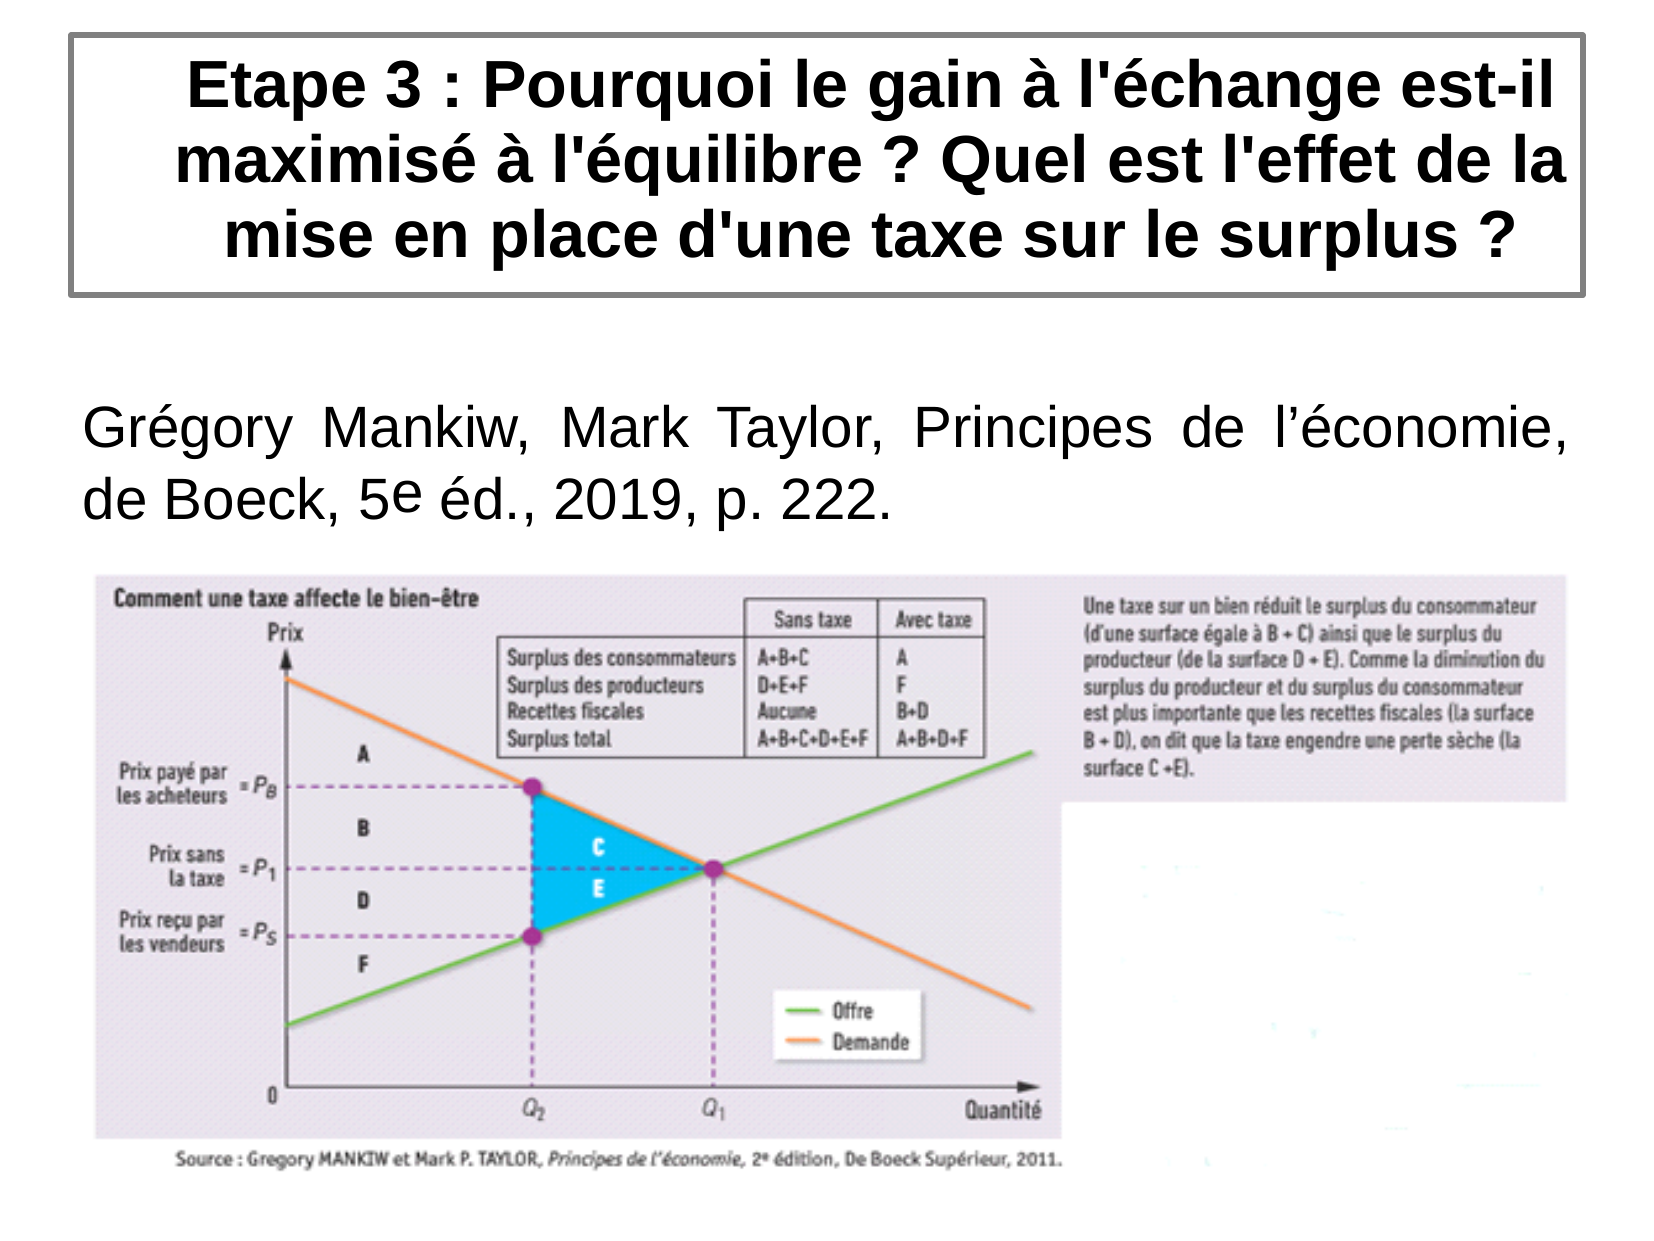

Etape 3 : Pourquoi le gain à l'échange est-il maximisé à l'équilibre ? Quel est l'effet de la mise en place d'une taxe sur le surplus ?
# Grégory Mankiw, Mark Taylor, Principes de l’économie, de Boeck, 5e éd., 2019, p. 222.